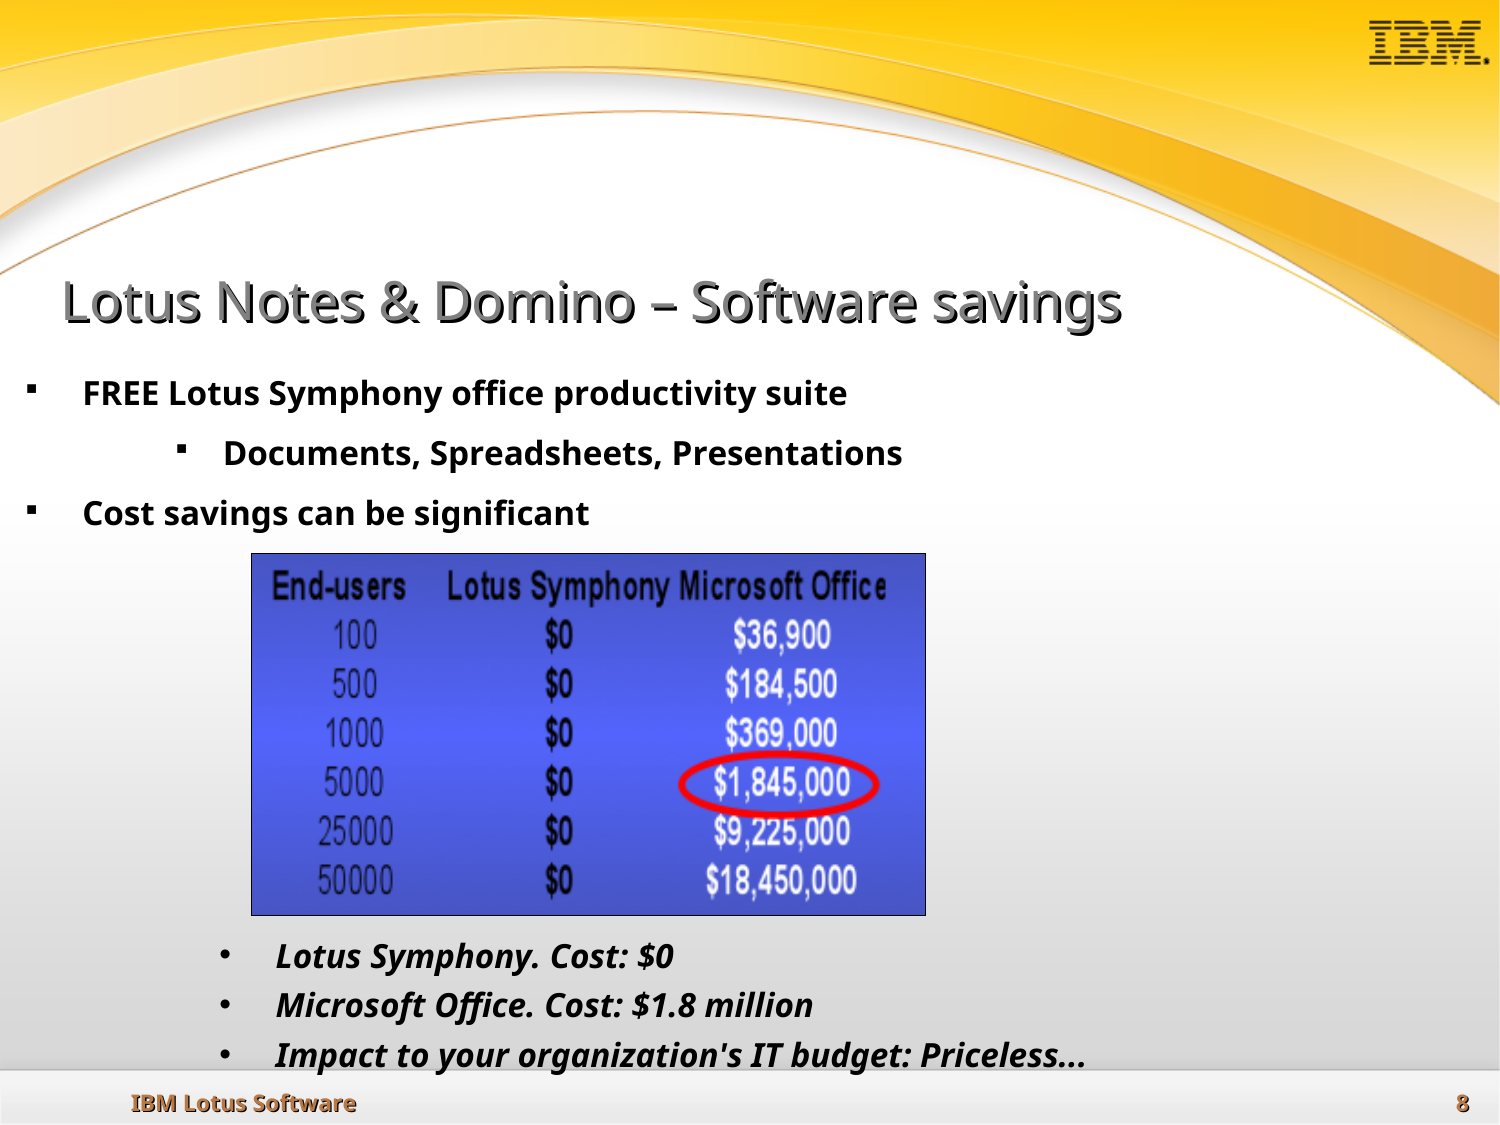

# Lotus Notes & Domino – Software savings
FREE Lotus Symphony office productivity suite
Documents, Spreadsheets, Presentations
Cost savings can be significant
Lotus Symphony. Cost: $0
Microsoft Office. Cost: $1.8 million
Impact to your organization's IT budget: Priceless...
IBM Lotus Software
8